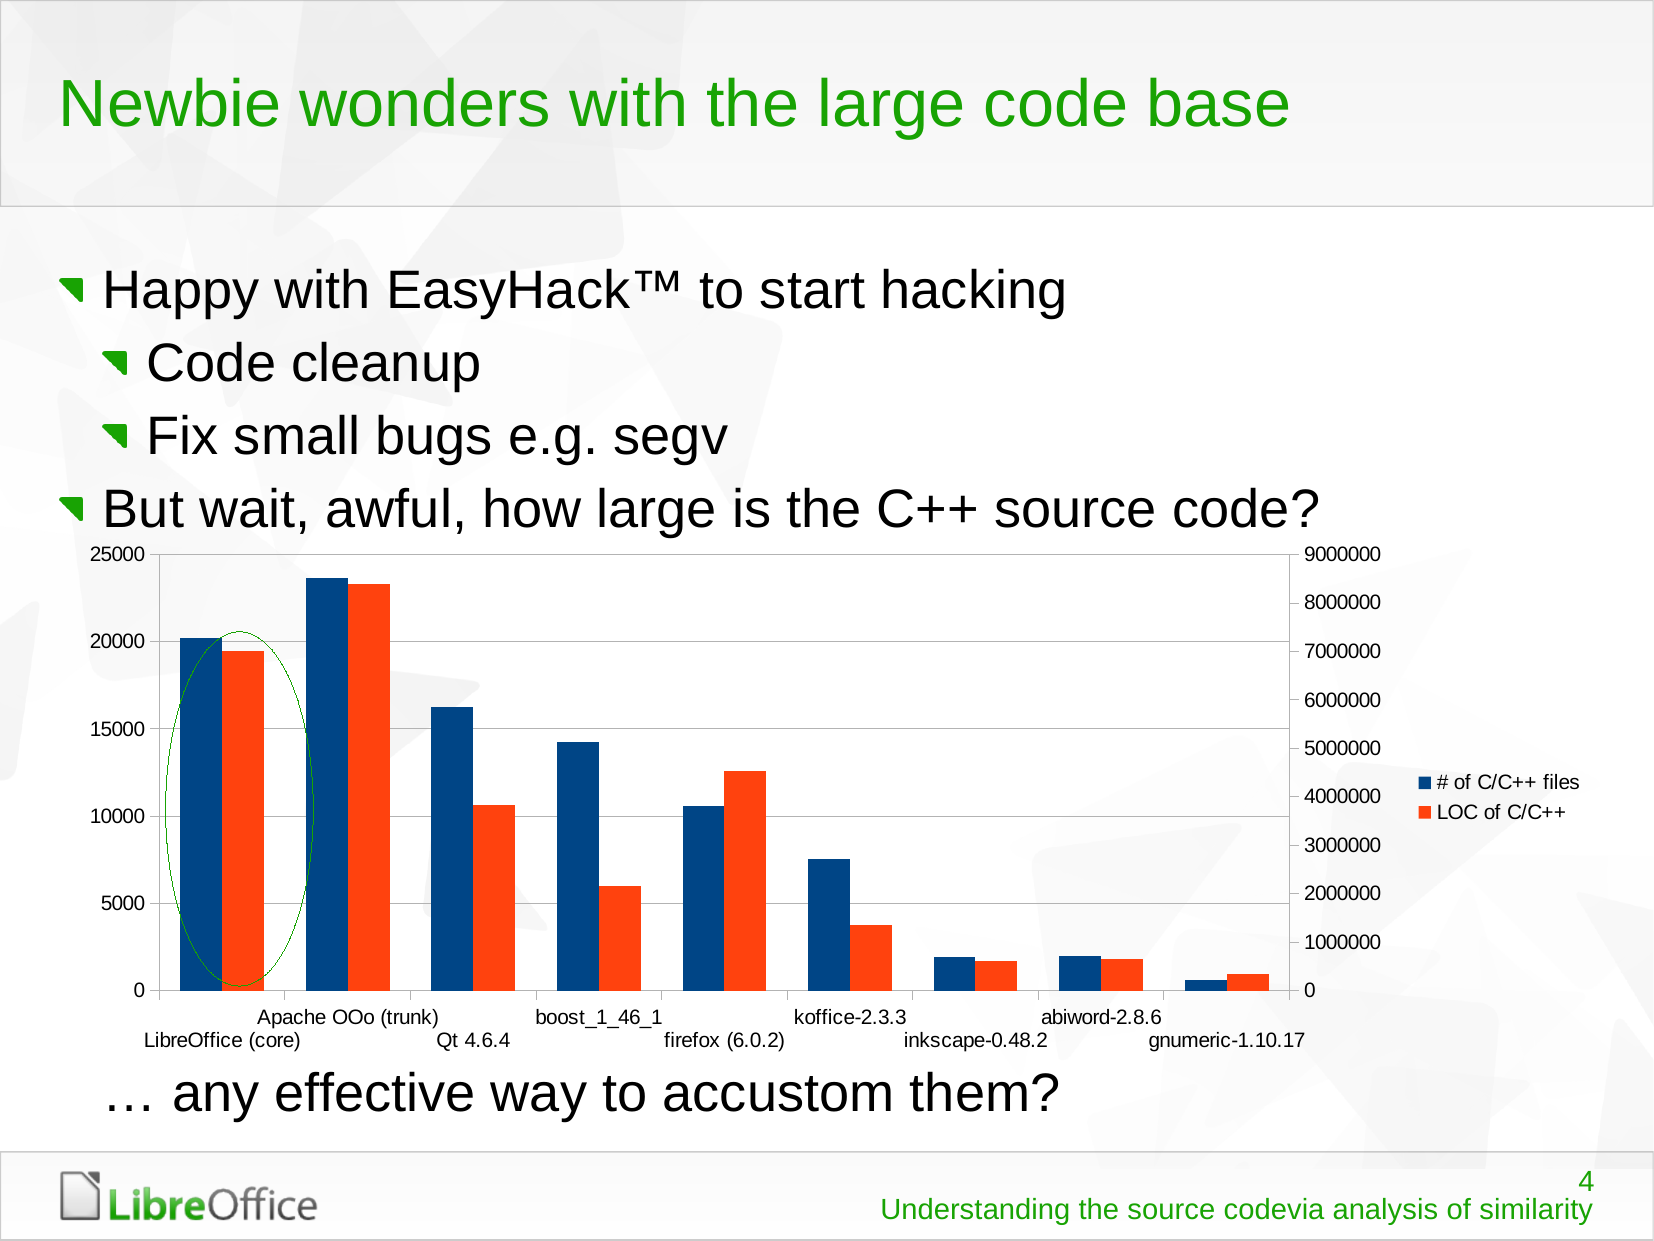

# Newbie wonders with the large code base
Happy with EasyHack™ to start hacking
Code cleanup
Fix small bugs e.g. segv
But wait, awful, how large is the C++ source code?
… any effective way to accustom them?
### Chart
| Category | # of C/C++ files | LOC of C/C++ |
|---|---|---|
| LibreOffice (core) | 20201.0 | 7018382.0 |
| Apache OOo (trunk) | 23682.0 | 8388456.0 |
| Qt 4.6.4 | 16281.0 | 3831514.0 |
| boost_1_46_1 | 14268.0 | 2158163.0 |
| firefox (6.0.2) | 10577.0 | 4532108.0 |
| koffice-2.3.3 | 7527.0 | 1361299.0 |
| inkscape-0.48.2 | 1949.0 | 611662.0 |
| abiword-2.8.6 | 1991.0 | 658608.0 |
| gnumeric-1.10.17 | 582.0 | 350522.0 |
4
Understanding the source codevia analysis of similarity